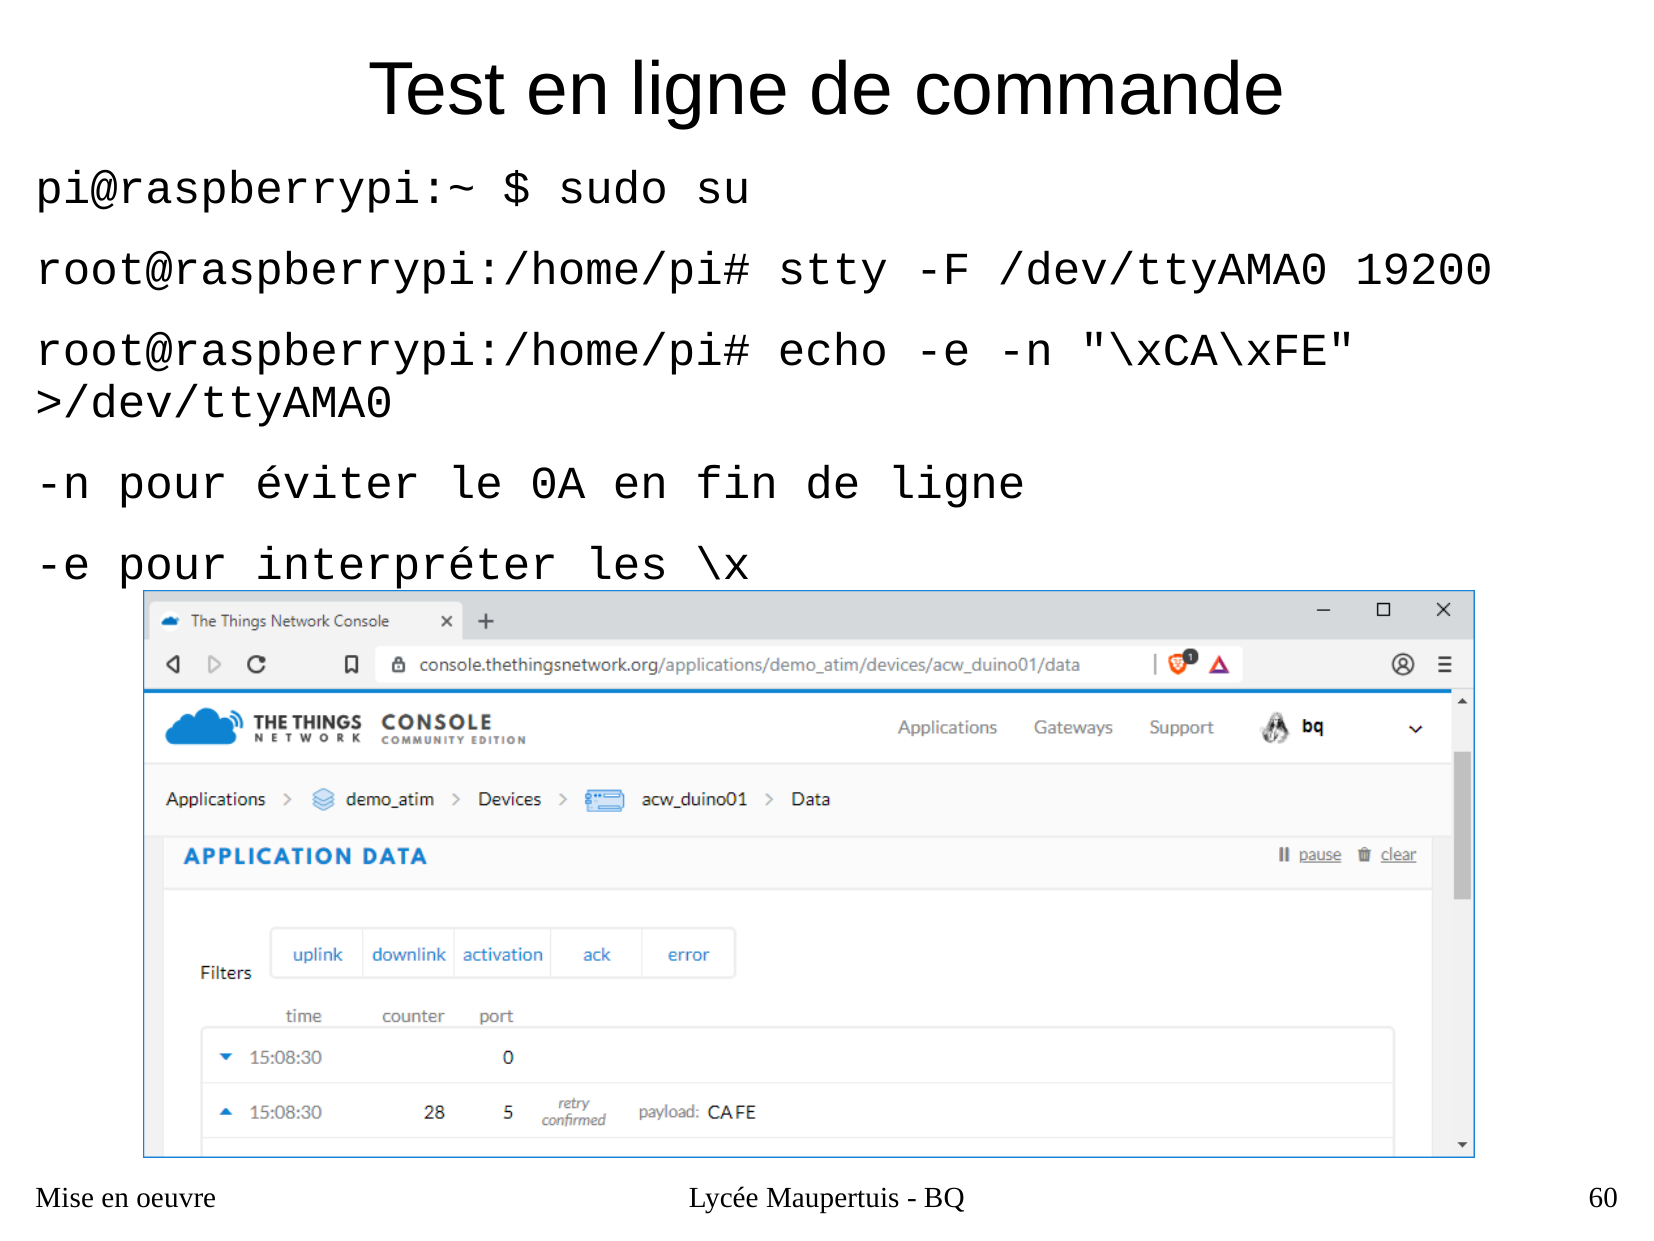

# Test en ligne de commande
pi@raspberrypi:~ $ sudo su
root@raspberrypi:/home/pi# stty -F /dev/ttyAMA0 19200
root@raspberrypi:/home/pi# echo -e -n "\xCA\xFE" >/dev/ttyAMA0
-n pour éviter le 0A en fin de ligne
-e pour interpréter les \x
Mise en oeuvre
Lycée Maupertuis - BQ
60